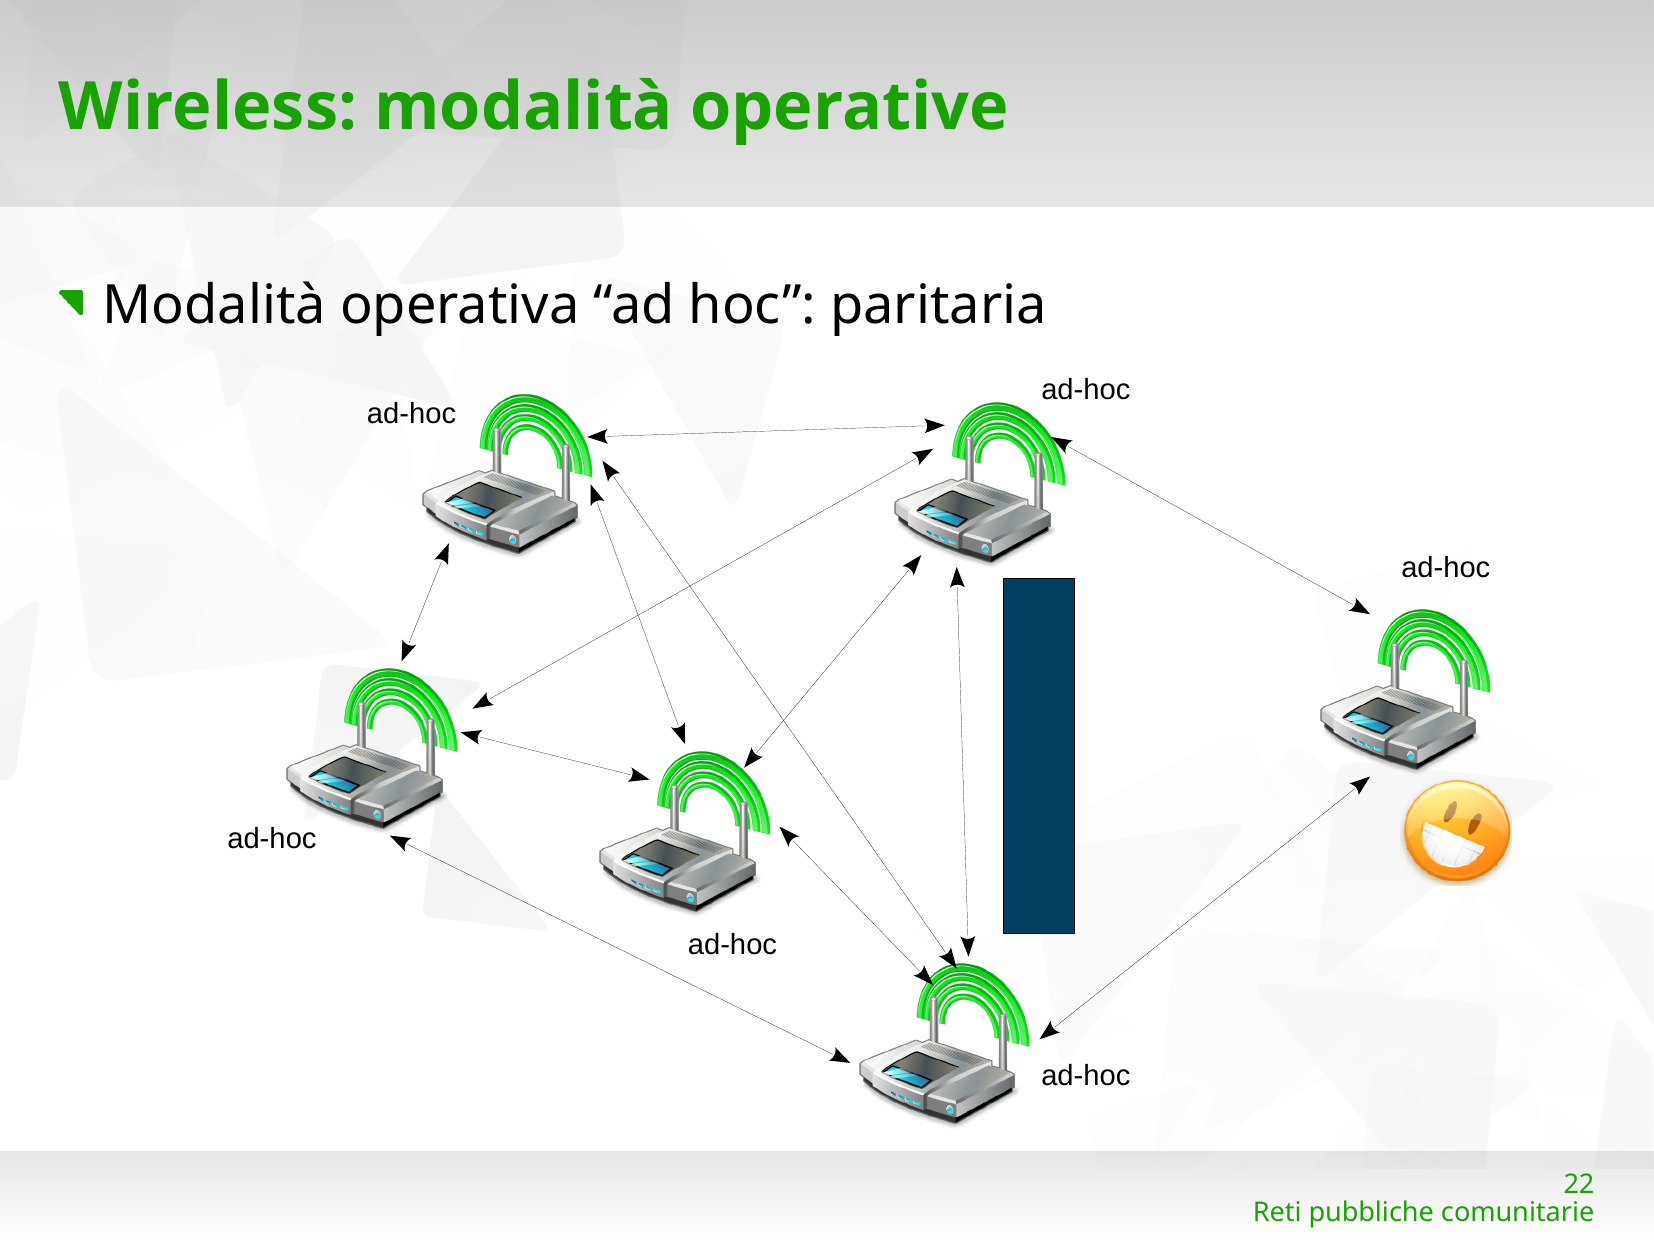

# Wireless: modalità operative
Modalità operativa “ad hoc”: paritaria
ad-hoc
ad-hoc
ad-hoc
ad-hoc
ad-hoc
ad-hoc
22
Reti pubbliche comunitarie